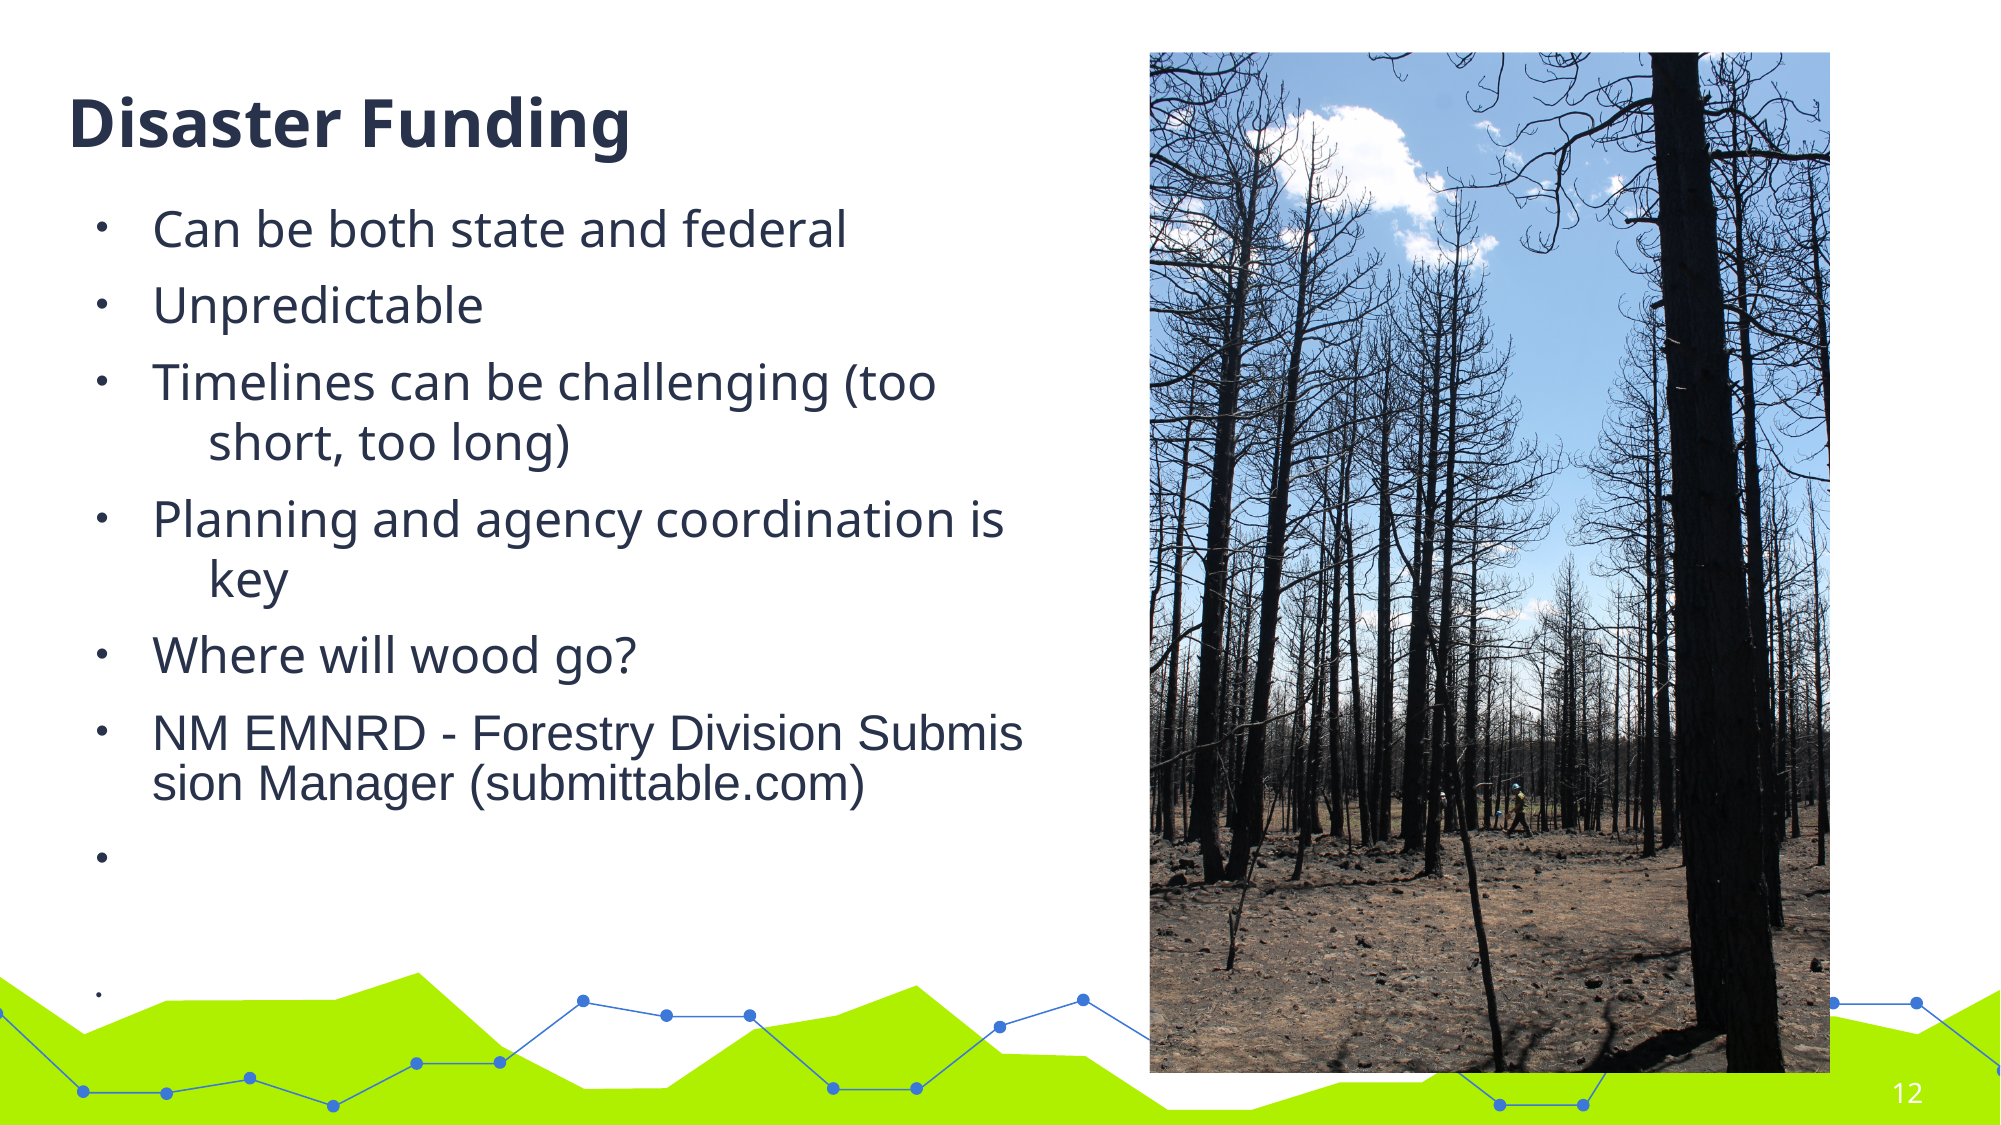

# Disaster Funding
Can be both state and federal
Unpredictable
Timelines can be challenging (too short, too long)
Planning and agency coordination is key
Where will wood go?
NM EMNRD - Forestry Division Submission Manager (submittable.com)